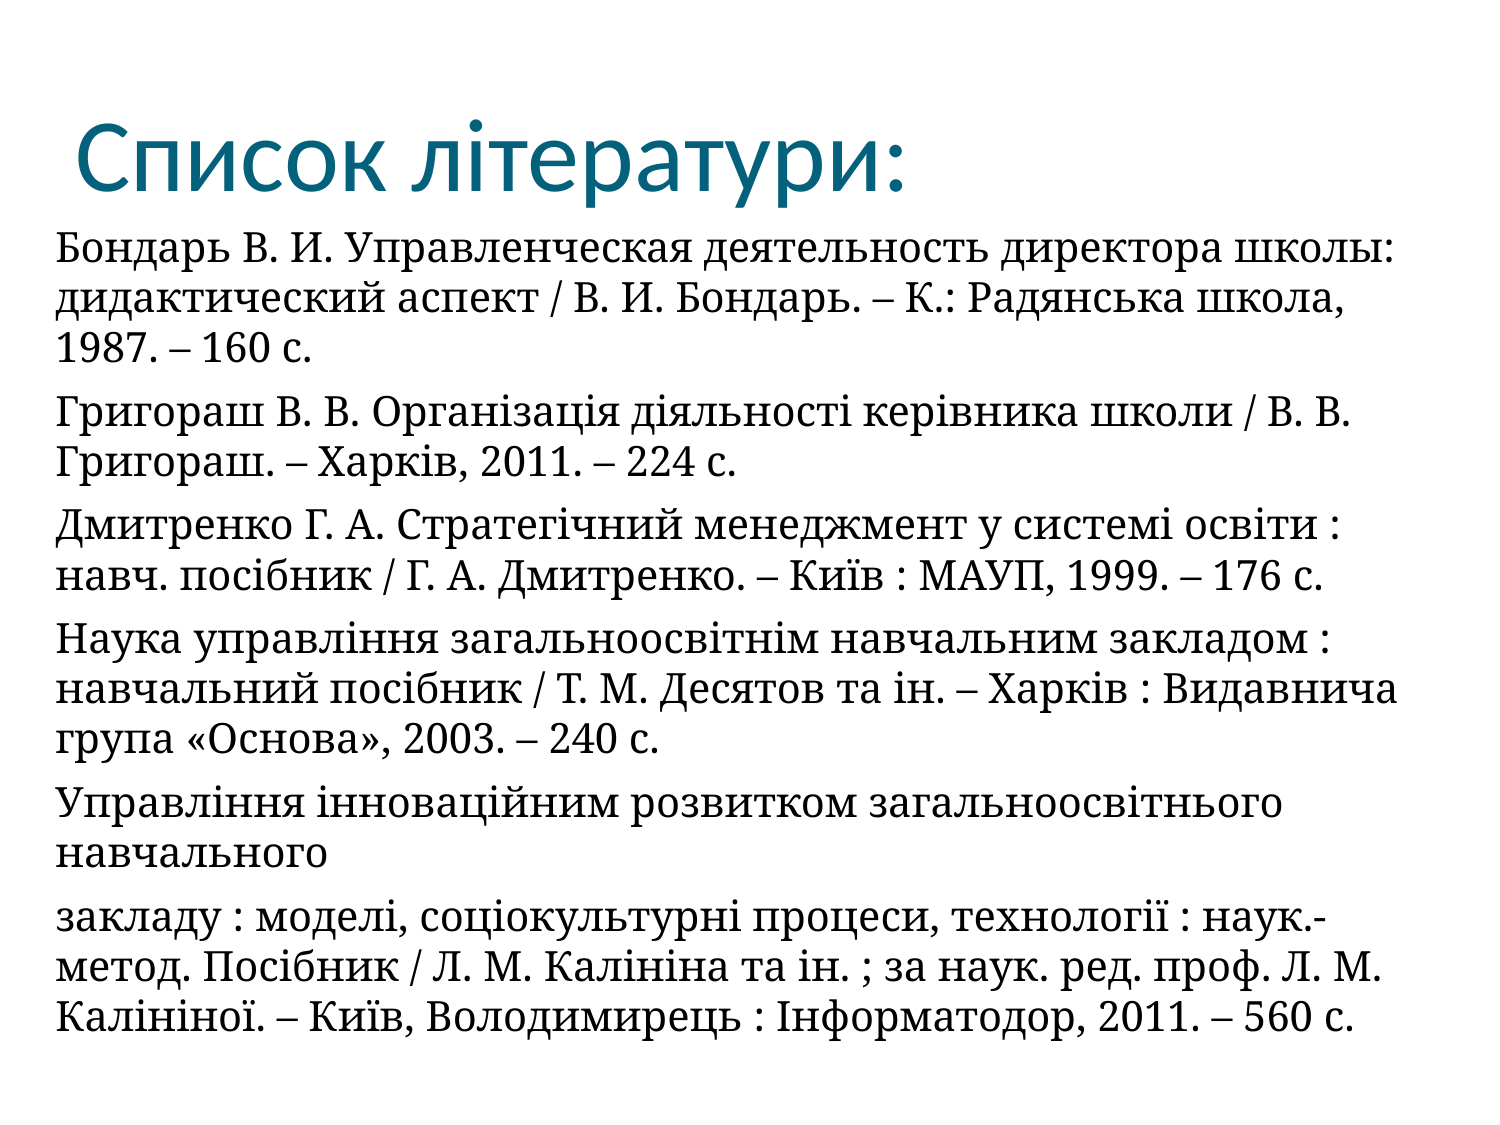

# Список літератури:
Бондарь В. И. Управленческая деятельность директора школы: дидактический аспект / В. И. Бондарь. – К.: Радянська школа, 1987. – 160 с.
Григораш В. В. Організація діяльності керівника школи / В. В. Григораш. – Харків, 2011. – 224 с.
Дмитренко Г. А. Стратегічний менеджмент у системі освіти : навч. посібник / Г. А. Дмитренко. – Київ : МАУП, 1999. – 176 с.
Наука управління загальноосвітнім навчальним закладом : навчальний посібник / Т. М. Десятов та ін. – Харків : Видавнича група «Основа», 2003. – 240 с.
Управління інноваційним розвитком загальноосвітнього навчального
закладу : моделі, соціокультурні процеси, технології : наук.-метод. Посібник / Л. М. Калініна та ін. ; за наук. ред. проф. Л. М. Калініної. – Київ, Володимирець : Інформатодор, 2011. – 560 с.